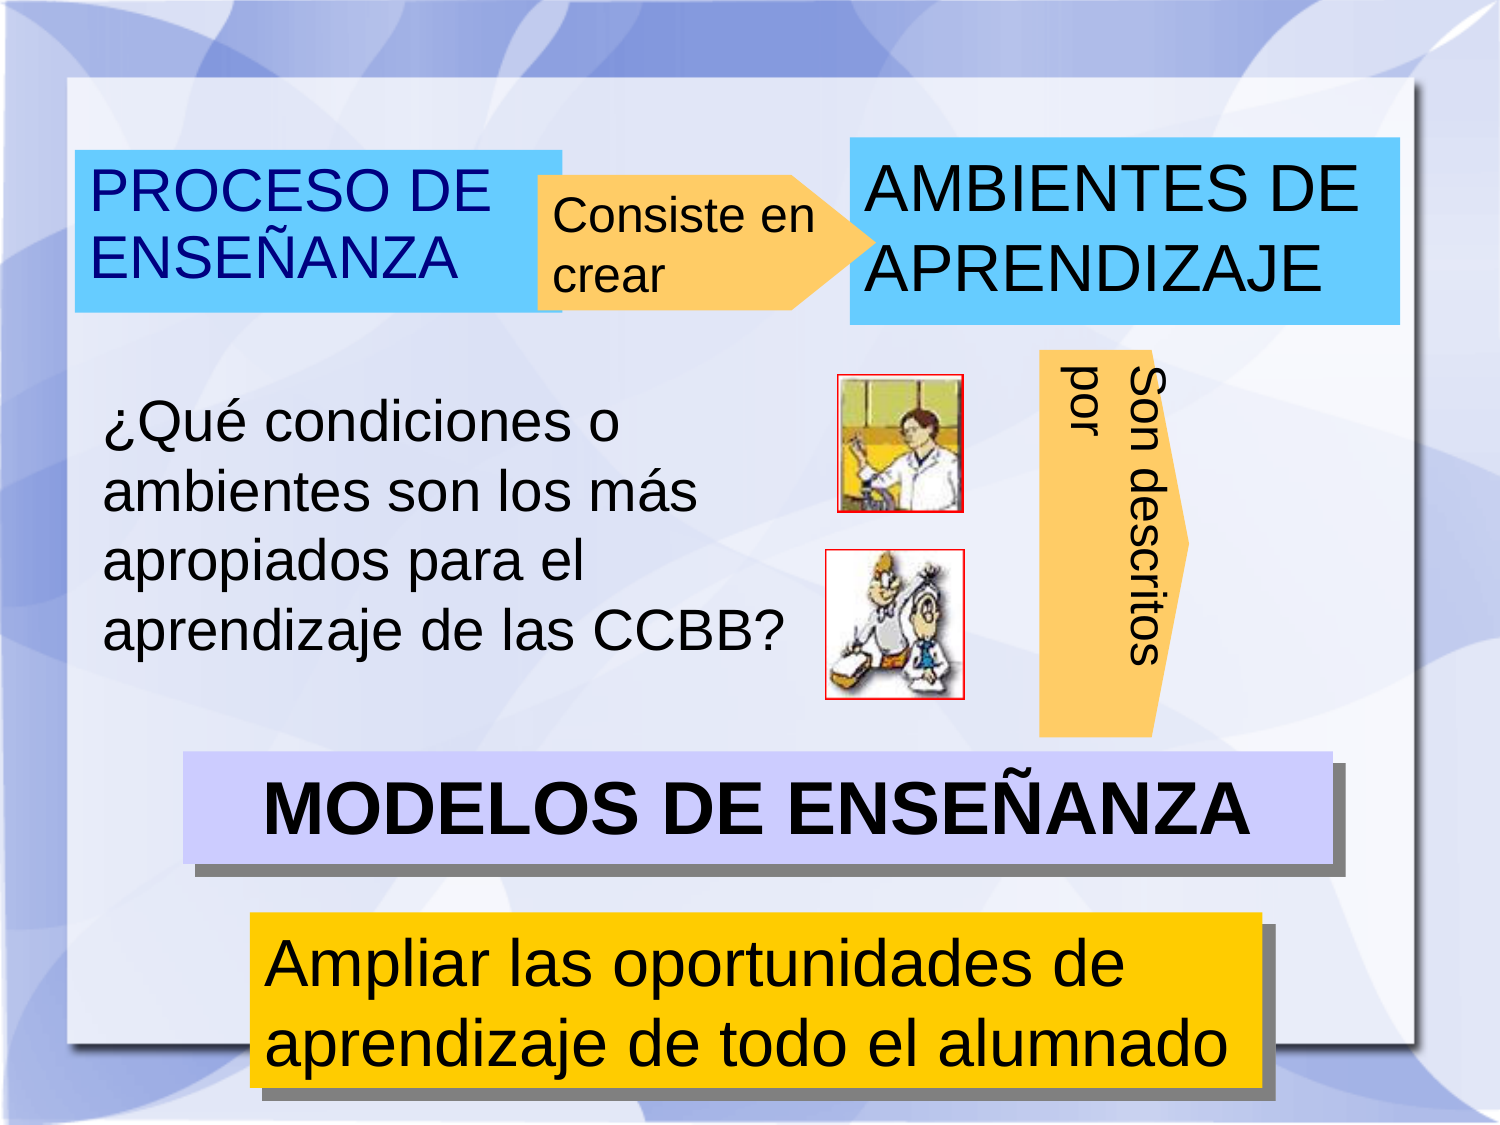

AMBIENTES DE APRENDIZAJE
# PROCESO DE ENSEÑANZA
Consiste en crear
Son descritos por
¿Qué condiciones o ambientes son los más apropiados para el aprendizaje de las CCBB?
MODELOS DE ENSEÑANZA
Ampliar las oportunidades de aprendizaje de todo el alumnado